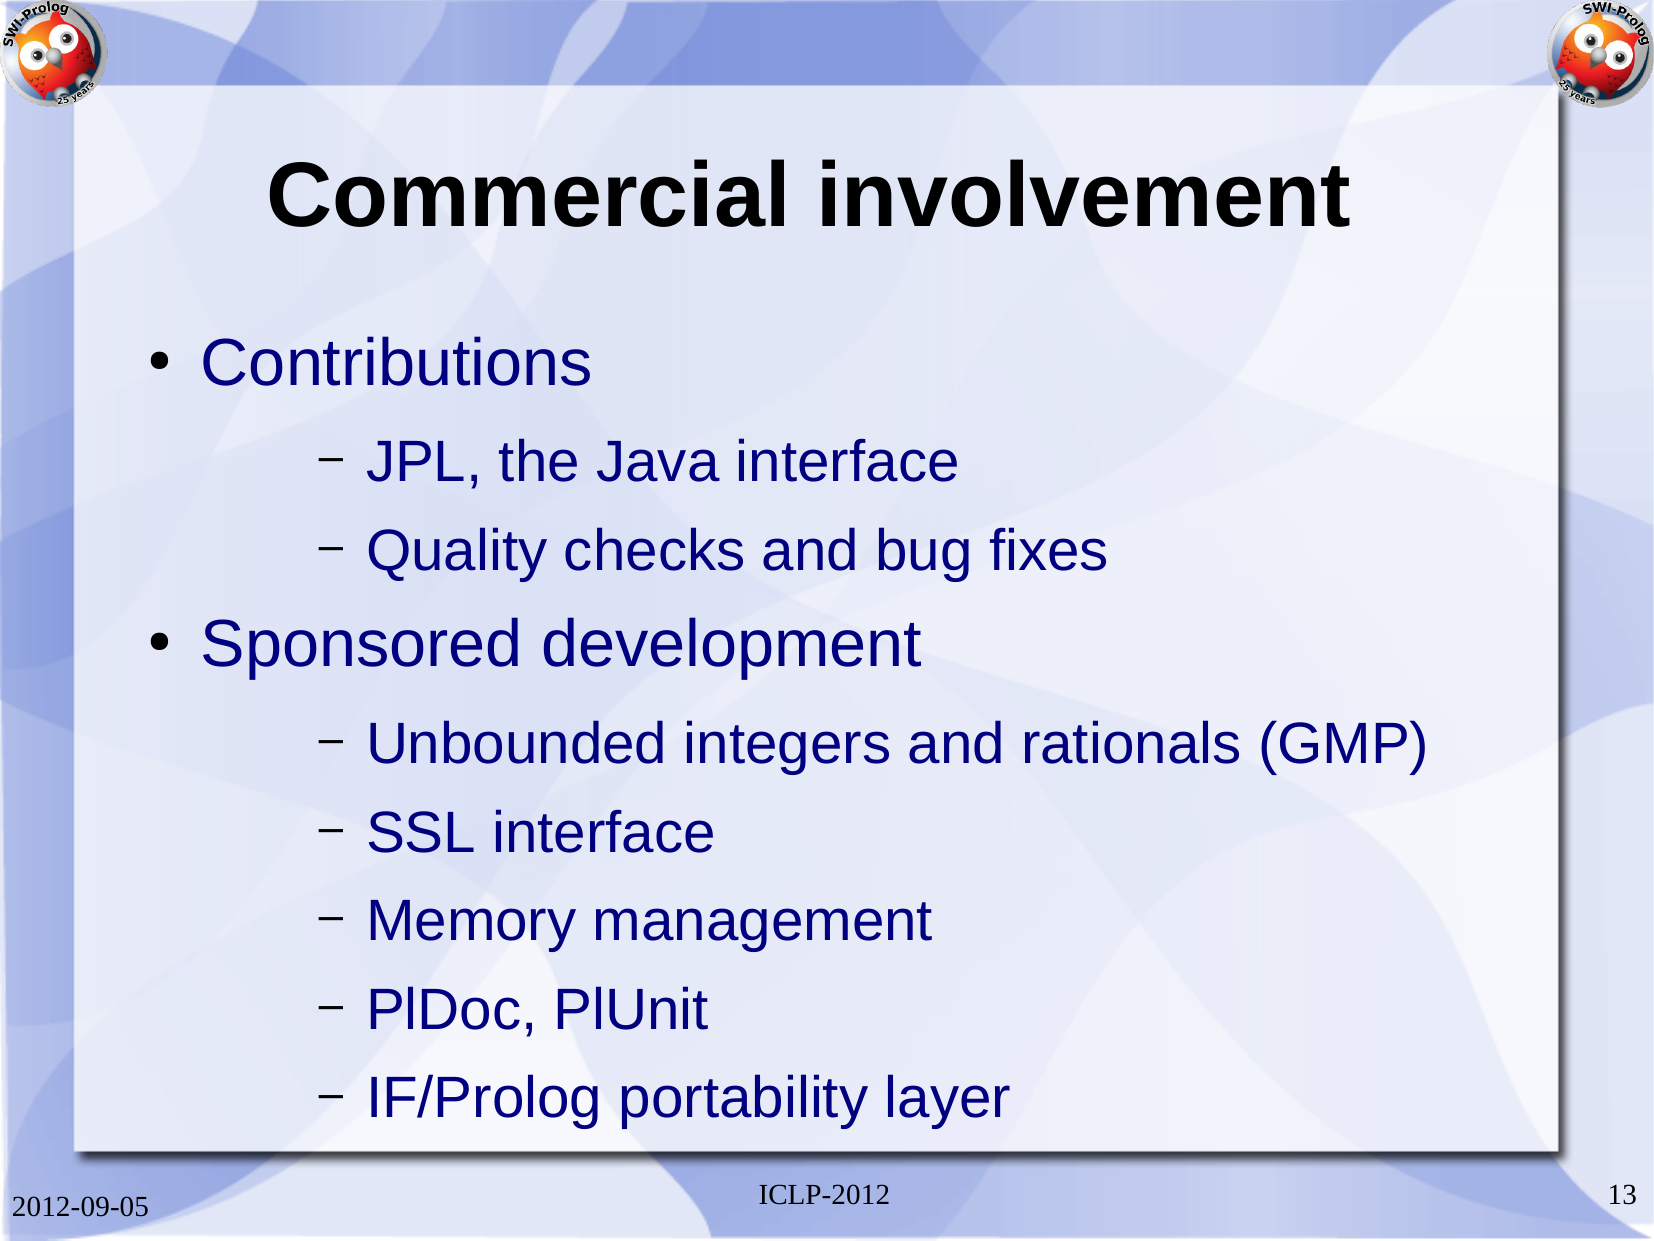

# Commercial involvement
Contributions
JPL, the Java interface
Quality checks and bug fixes
Sponsored development
Unbounded integers and rationals (GMP)
SSL interface
Memory management
PlDoc, PlUnit
IF/Prolog portability layer
ICLP-2012
13
2012-09-05